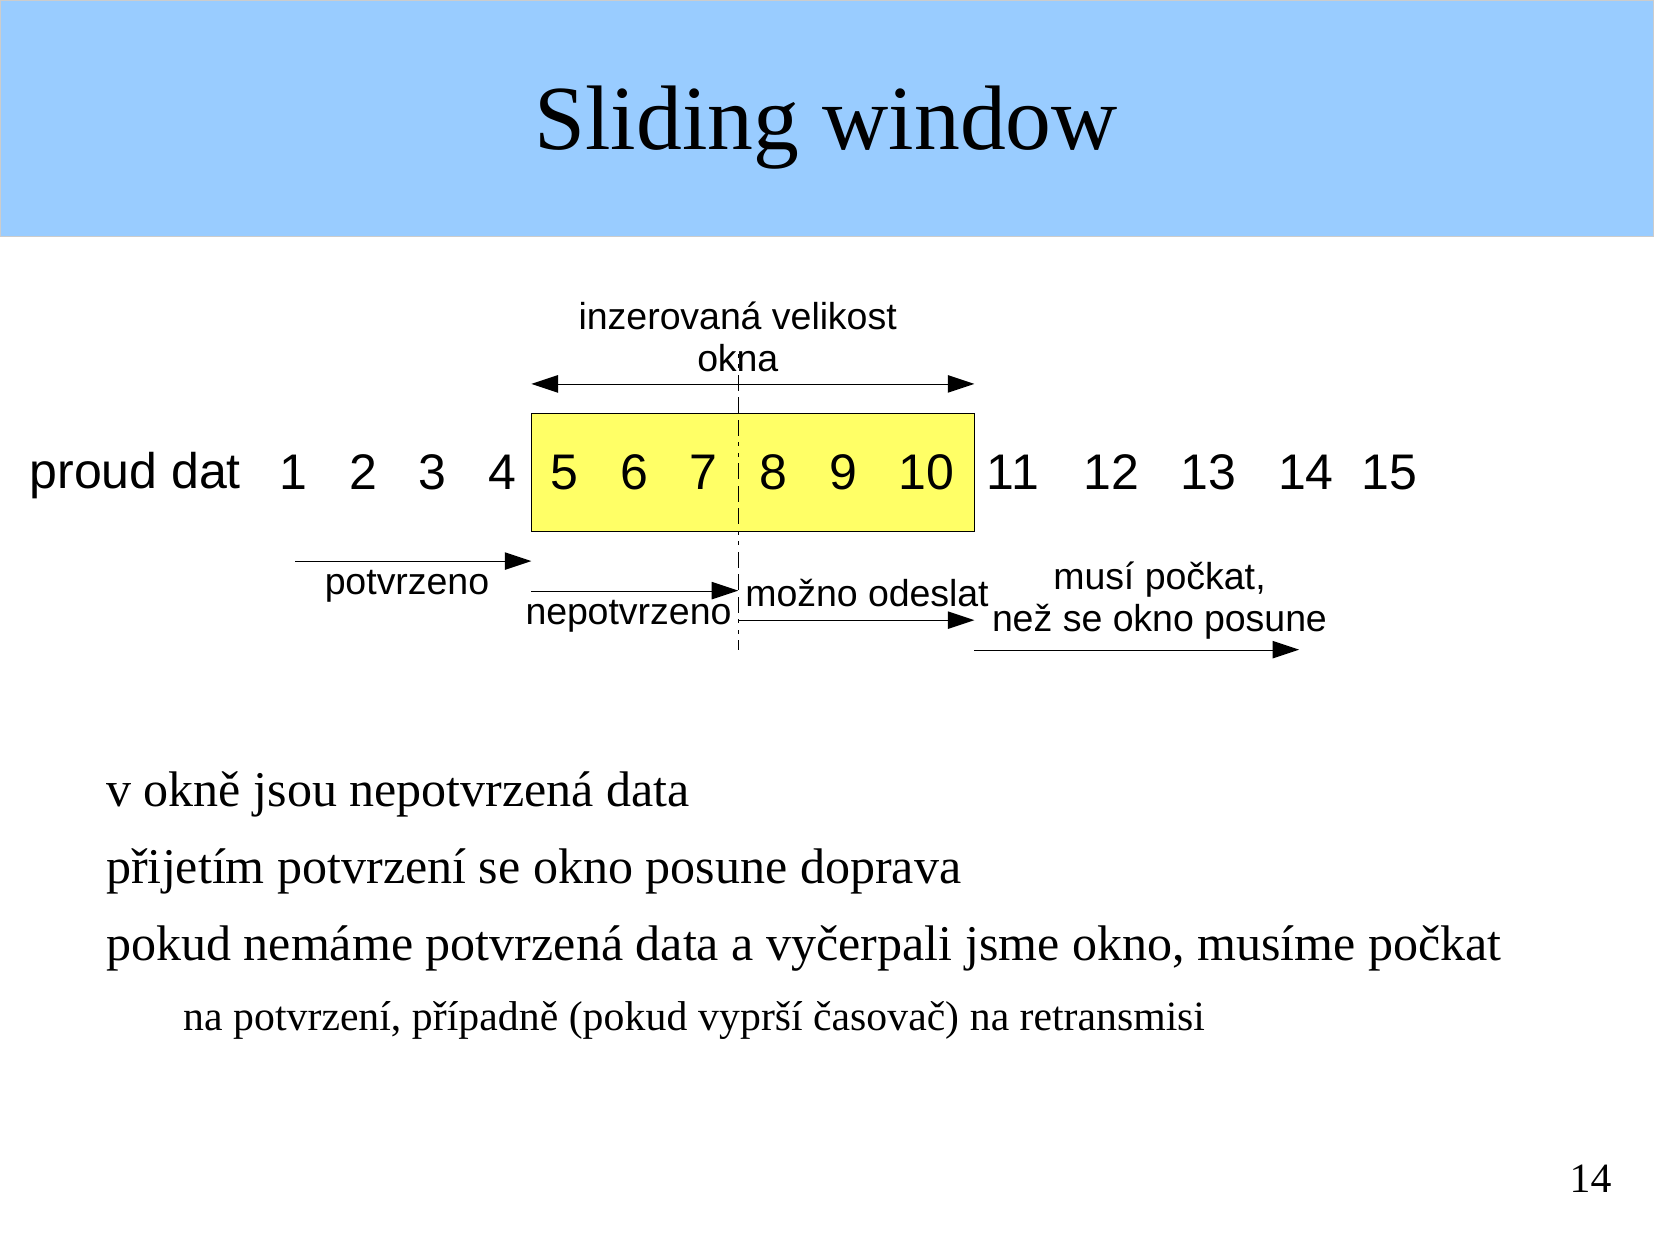

# Sliding window
inzerovaná velikost okna
1 2 3 4
5 6 7 8 9 10
11 12 13 14 15
proud dat
musí počkat,
než se okno posune
potvrzeno
možno odeslat
nepotvrzeno
v okně jsou nepotvrzená data
přijetím potvrzení se okno posune doprava
pokud nemáme potvrzená data a vyčerpali jsme okno, musíme počkat
na potvrzení, případně (pokud vyprší časovač) na retransmisi